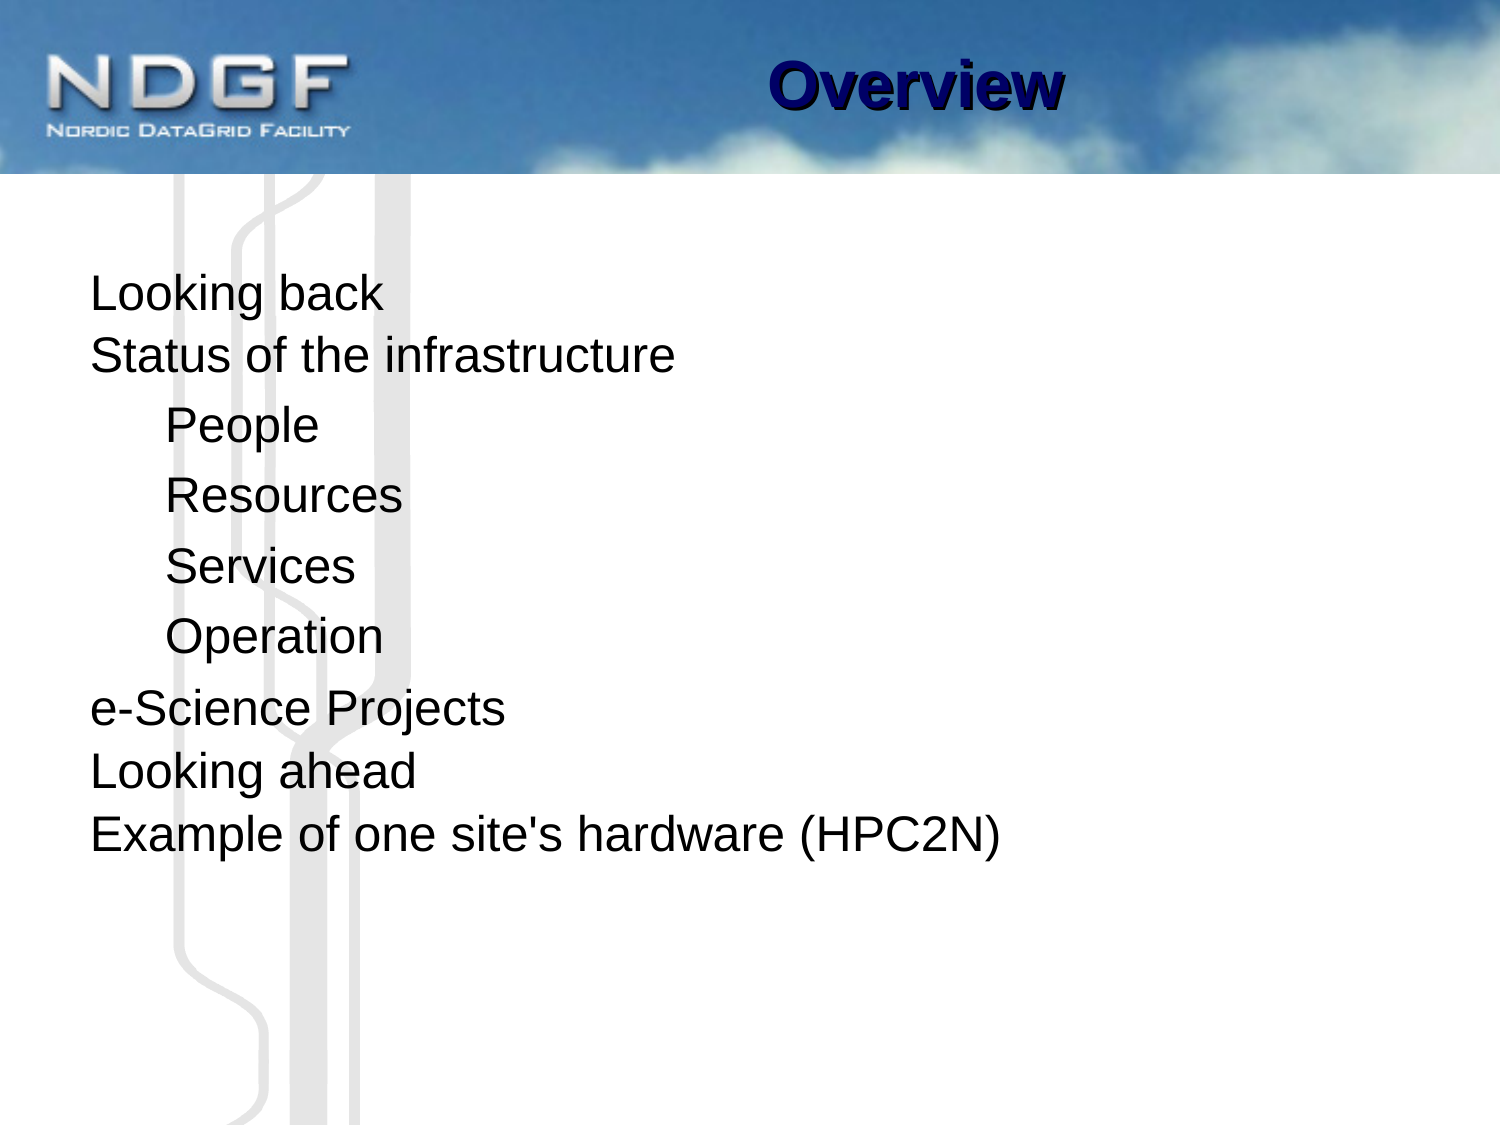

# Overview
Looking back
Status of the infrastructure
People
Resources
Services
Operation
e-Science Projects
Looking ahead
Example of one site's hardware (HPC2N)